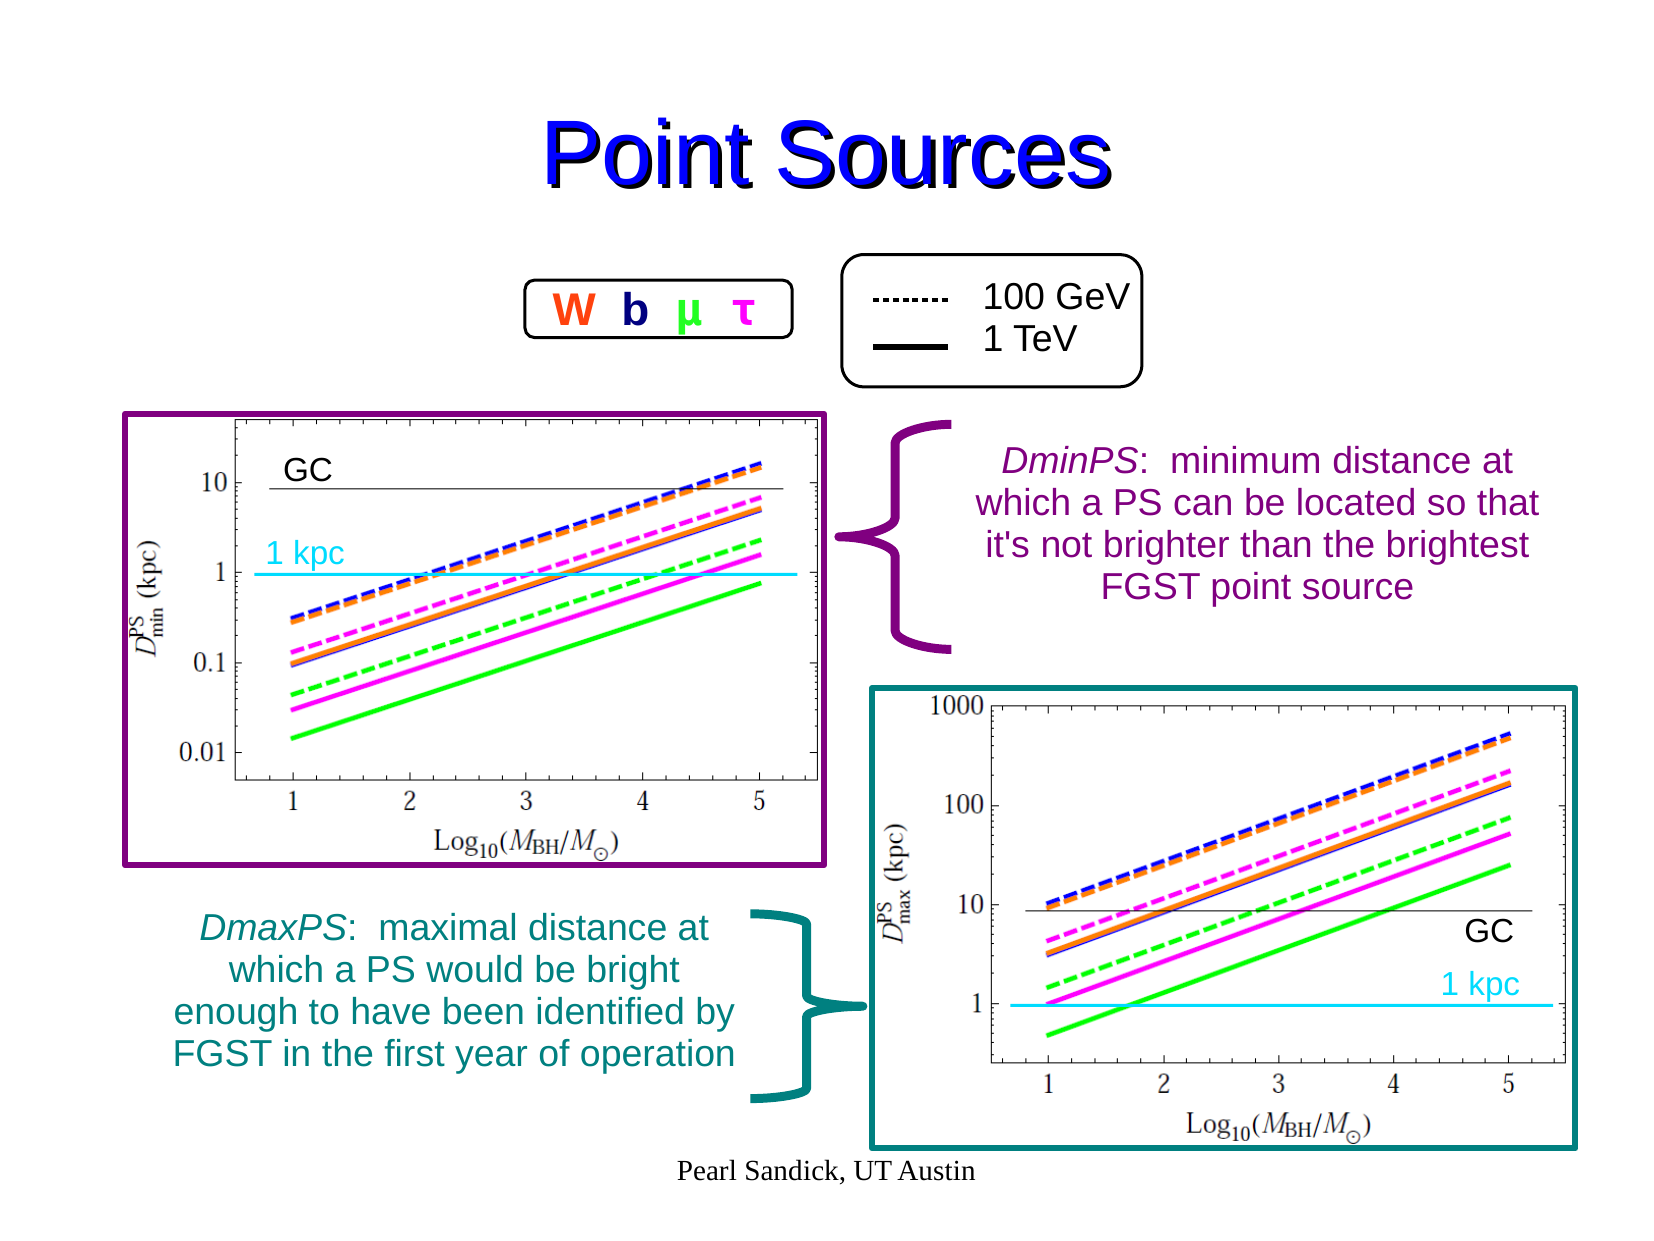

# Point Sources
100 GeV
1 TeV
W b μ τ
DminPS: minimum distance at which a PS can be located so that it's not brighter than the brightest FGST point source
GC
1 kpc
DmaxPS: maximal distance at which a PS would be bright enough to have been identified by FGST in the first year of operation
GC
1 kpc
Pearl Sandick, UT Austin